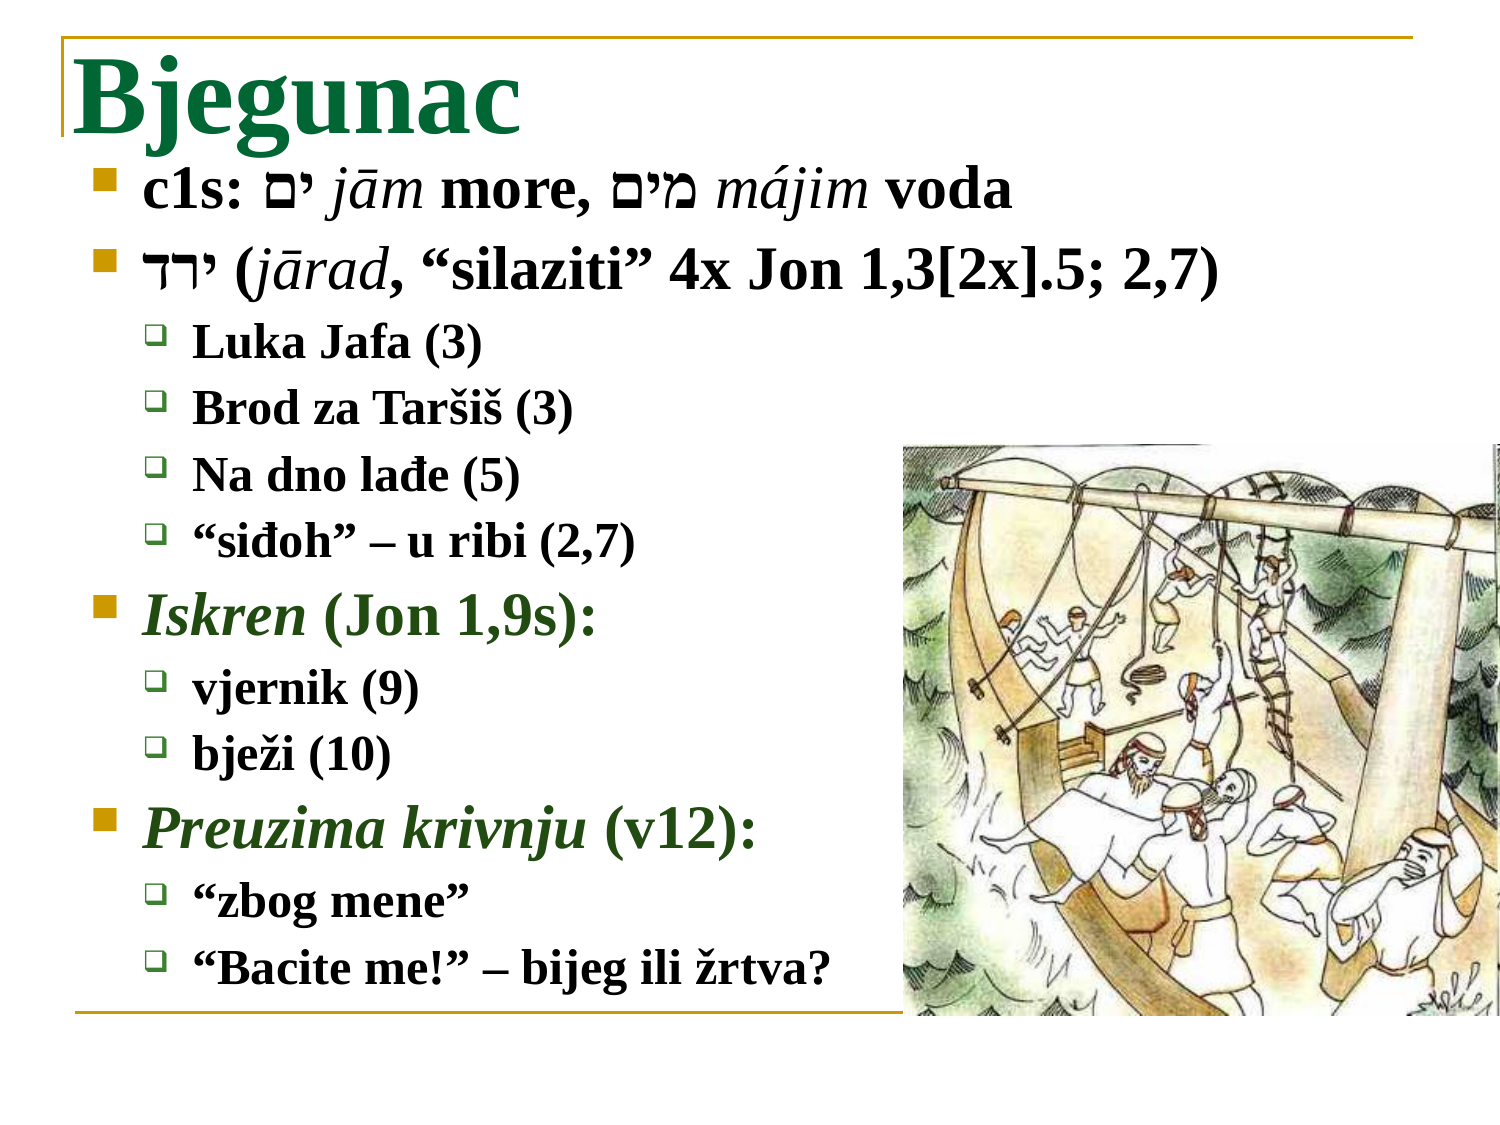

# Bjegunac
c1s: ים jām more, מים májim voda
ירד (jārad, “silaziti” 4x Jon 1,3[2x].5; 2,7)
Luka Jafa (3)
Brod za Taršiš (3)
Na dno lađe (5)
“siđoh” – u ribi (2,7)
Iskren (Jon 1,9s):
vjernik (9)
bježi (10)
Preuzima krivnju (v12):
“zbog mene”
“Bacite me!” – bijeg ili žrtva?